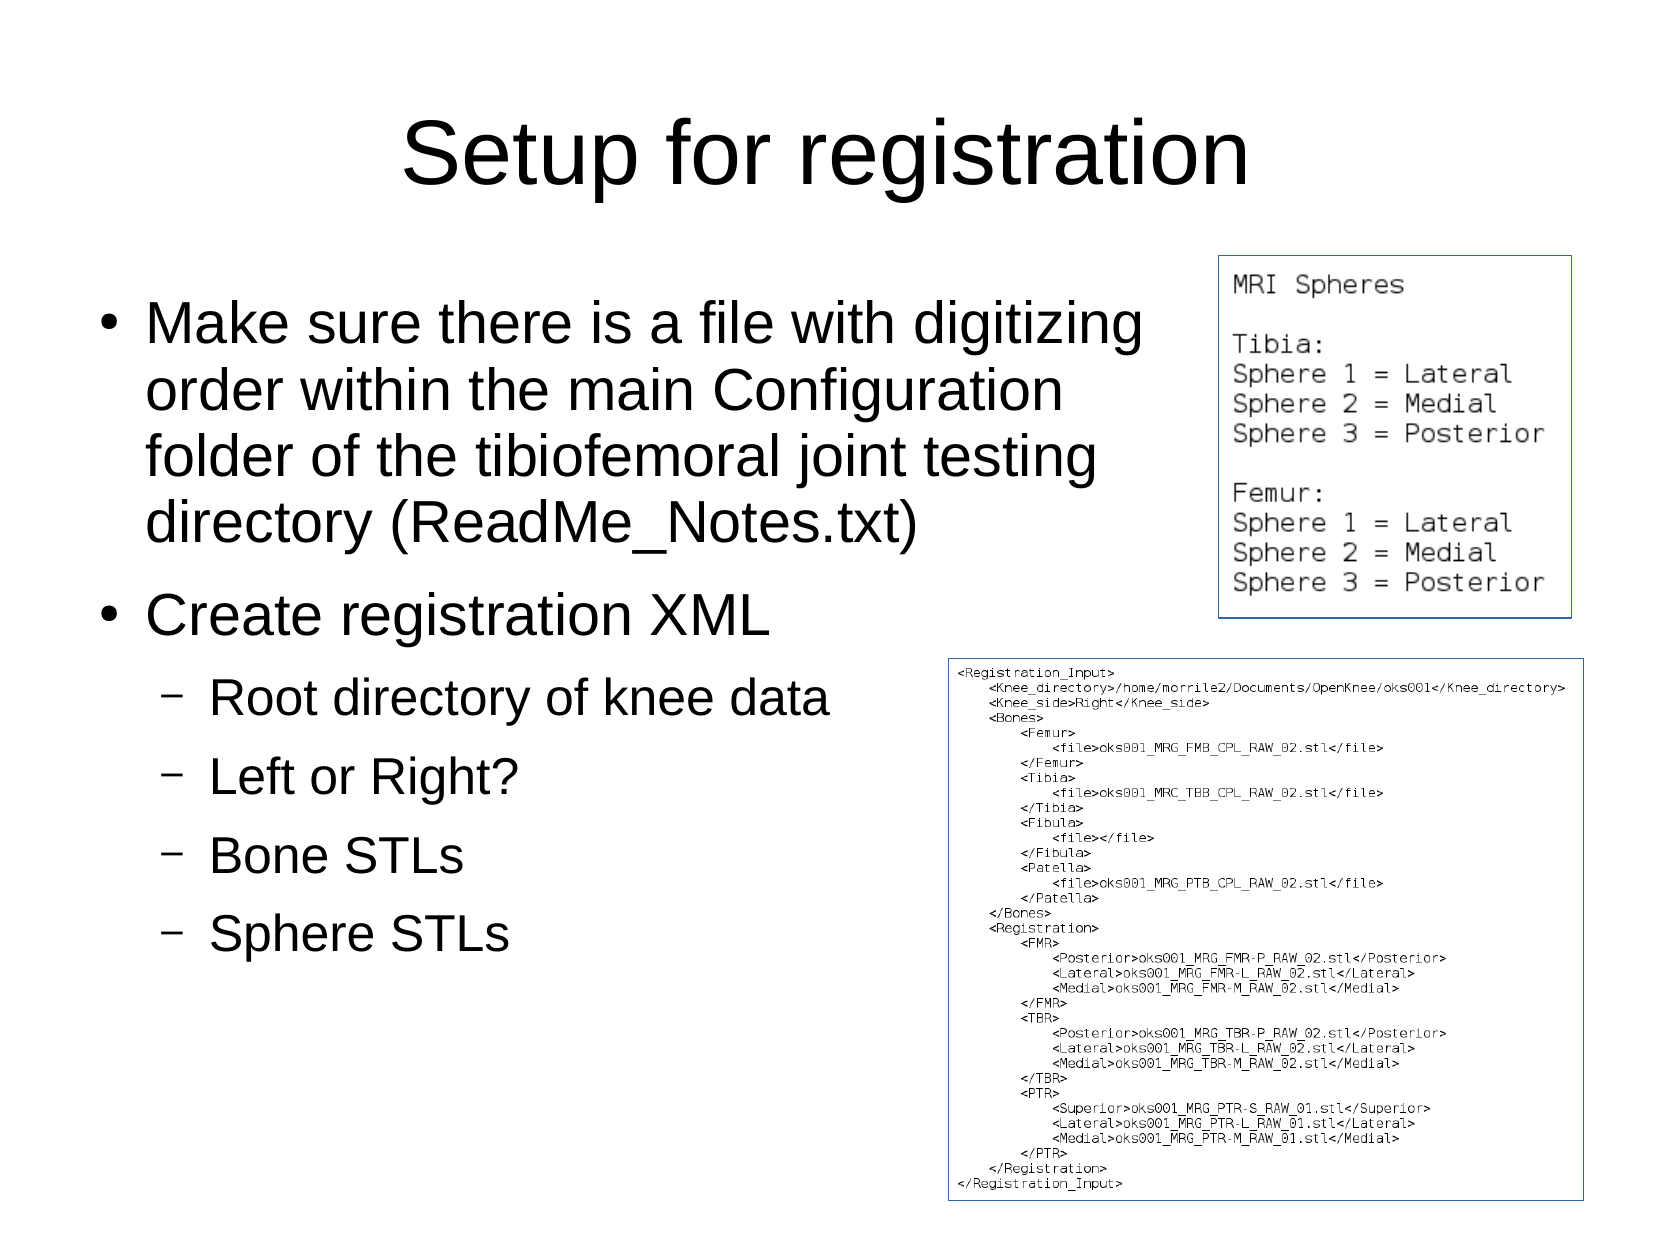

# Setup for registration
Make sure there is a file with digitizing order within the main Configuration folder of the tibiofemoral joint testing directory (ReadMe_Notes.txt)
Create registration XML
Root directory of knee data
Left or Right?
Bone STLs
Sphere STLs